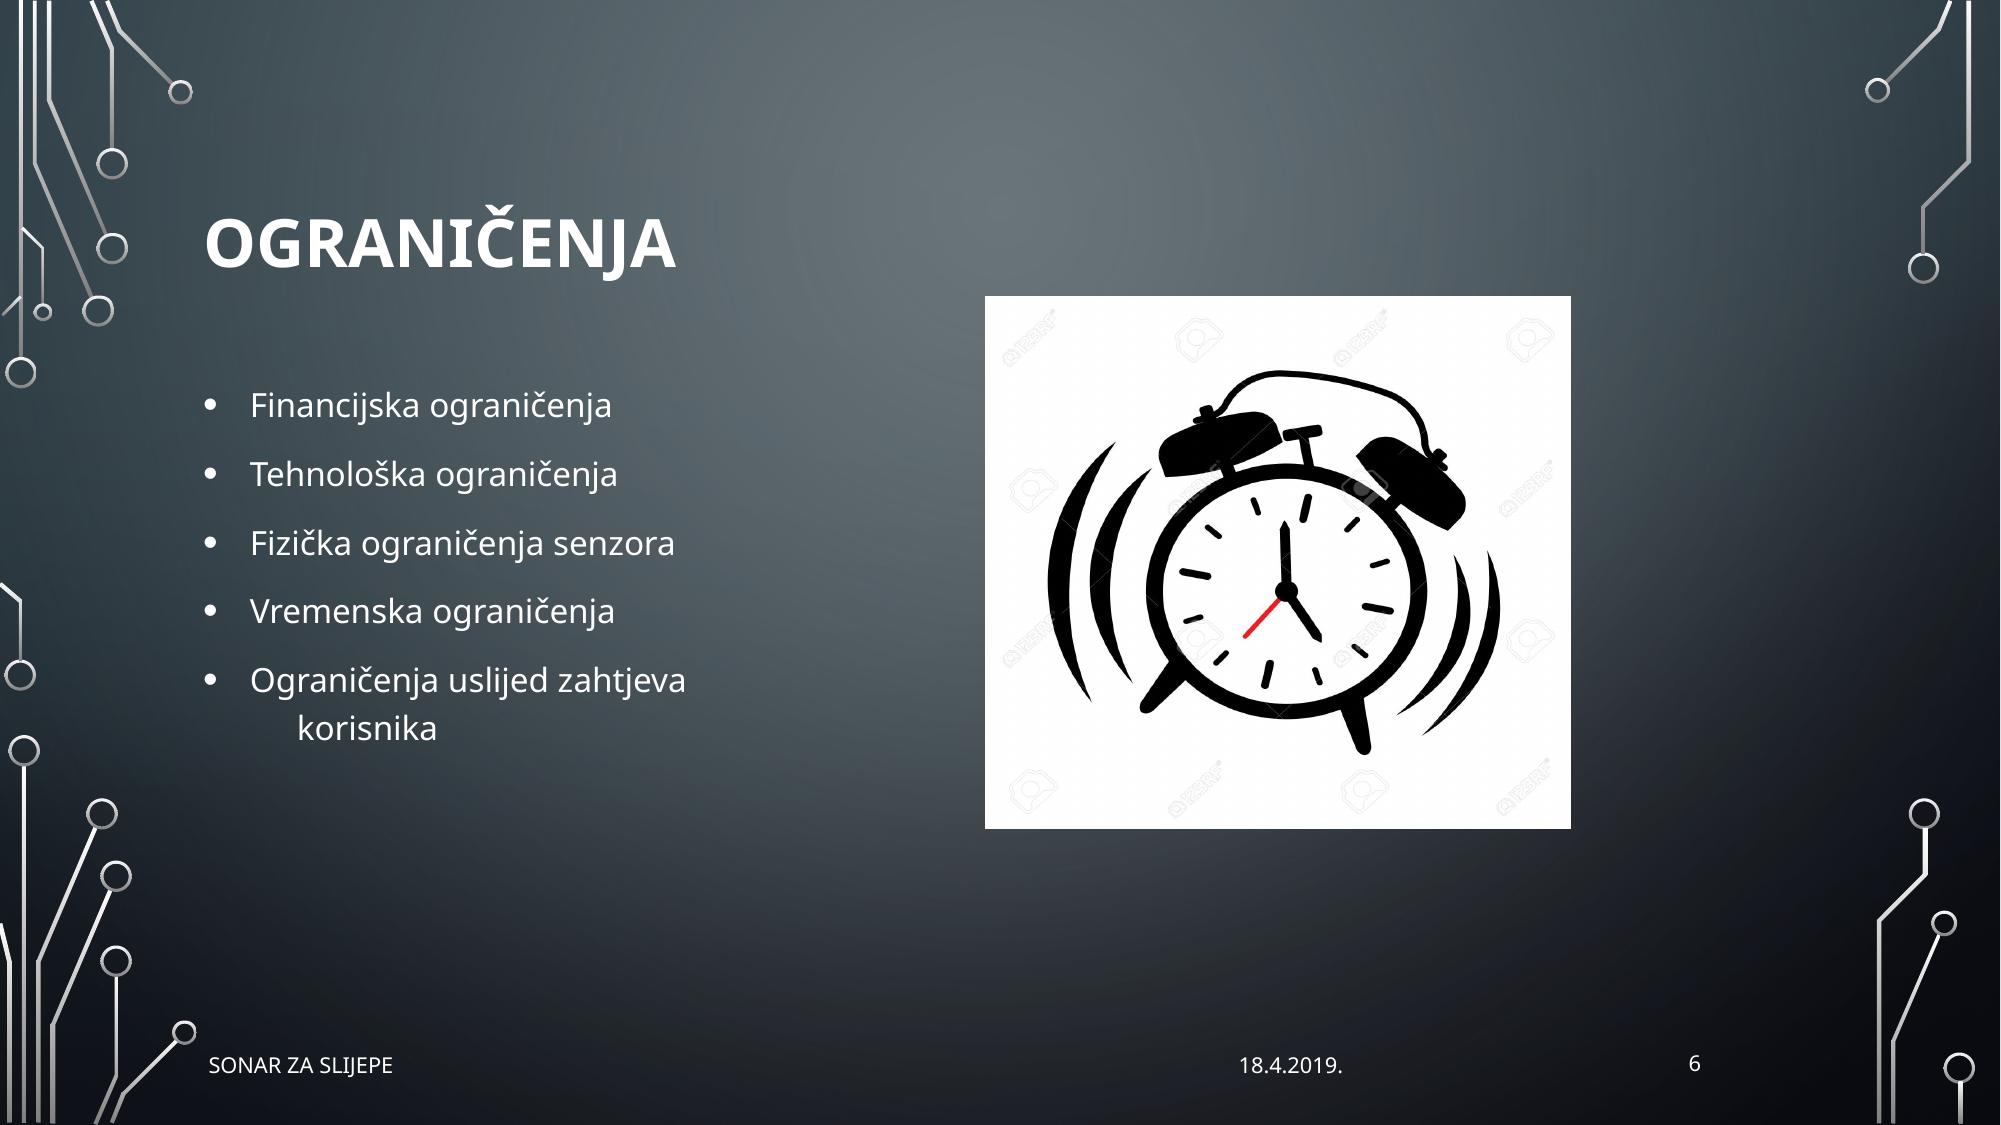

# Ograničenja
Financijska ograničenja
Tehnološka ograničenja
Fizička ograničenja senzora
Vremenska ograničenja
Ograničenja uslijed zahtjeva korisnika
Sonar za slijepe
18.4.2019.